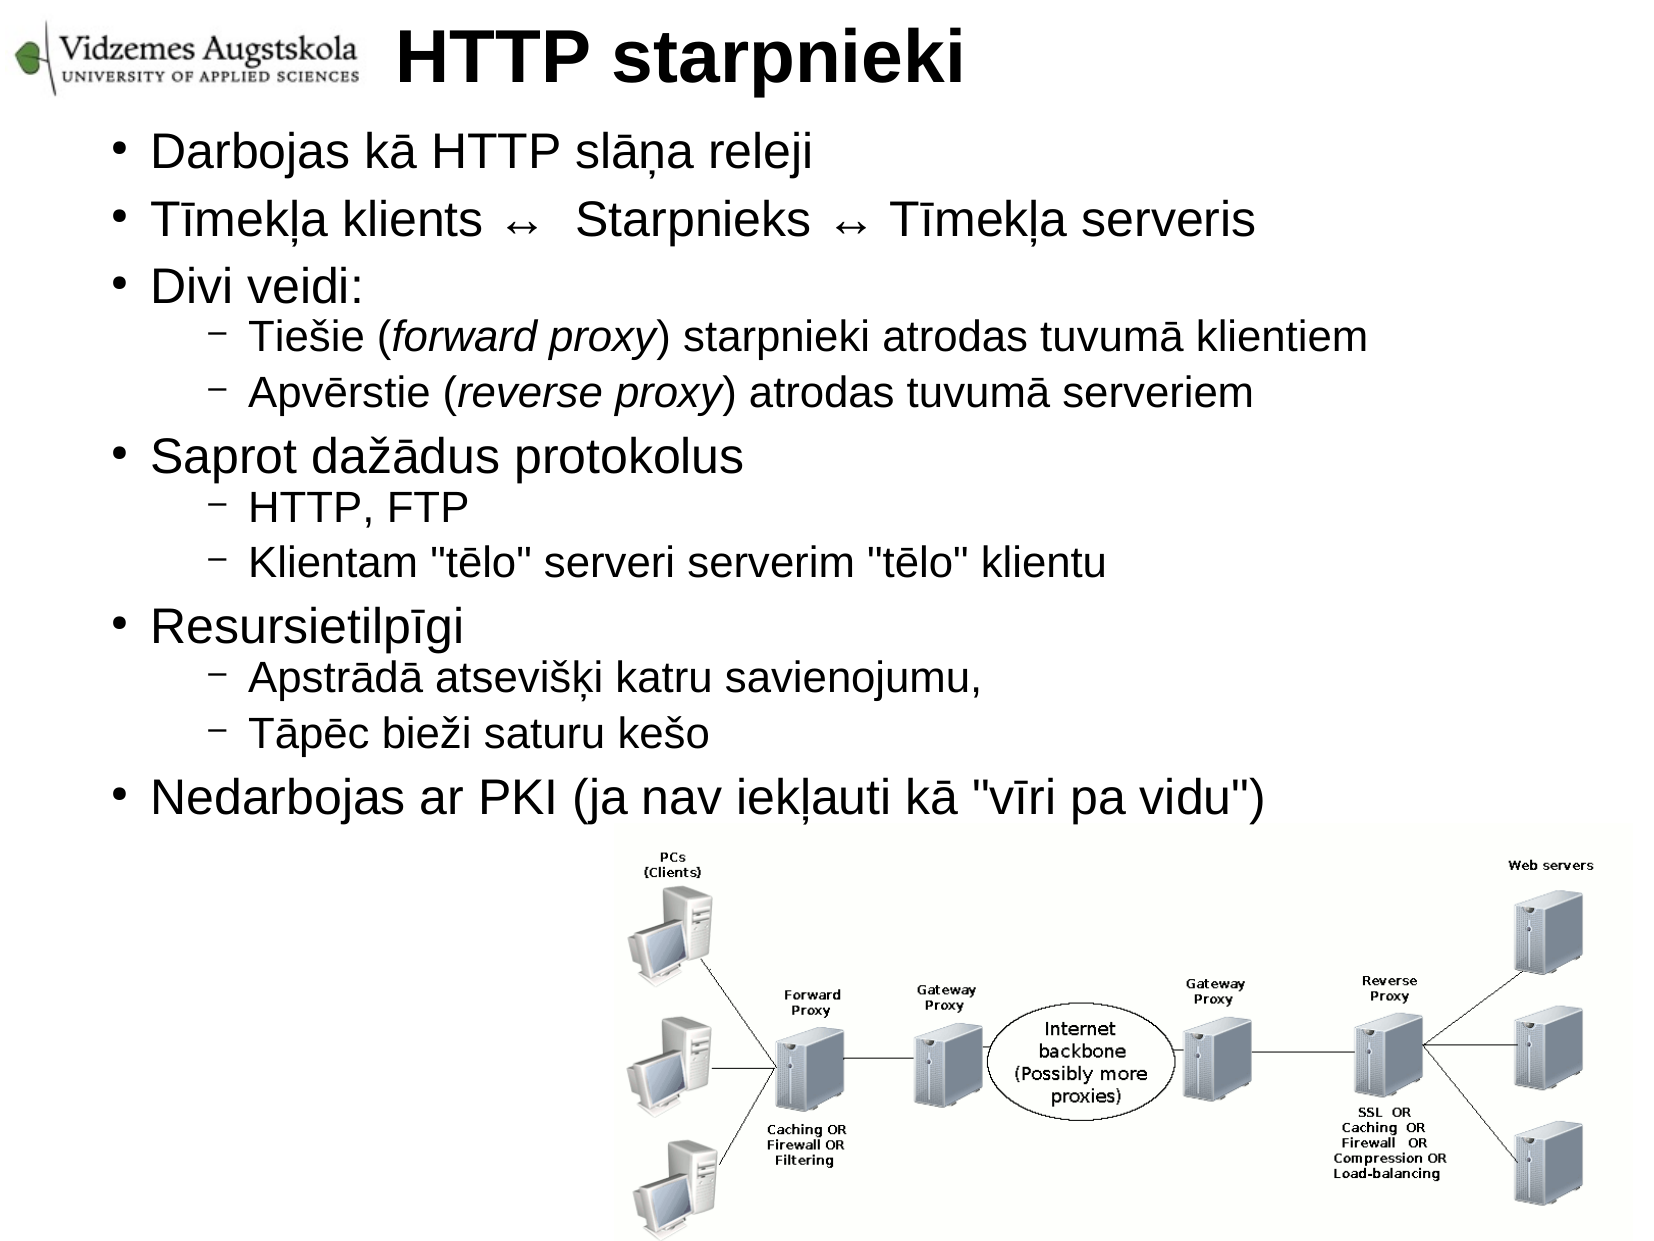

# HTTP starpnieki
Darbojas kā HTTP slāņa releji
Tīmekļa klients ↔ Starpnieks ↔ Tīmekļa serveris
Divi veidi:
Tiešie (forward proxy) starpnieki atrodas tuvumā klientiem
Apvērstie (reverse proxy) atrodas tuvumā serveriem
Saprot dažādus protokolus
HTTP, FTP
Klientam "tēlo" serveri serverim "tēlo" klientu
Resursietilpīgi
Apstrādā atsevišķi katru savienojumu,
Tāpēc bieži saturu kešo
Nedarbojas ar PKI (ja nav iekļauti kā "vīri pa vidu")